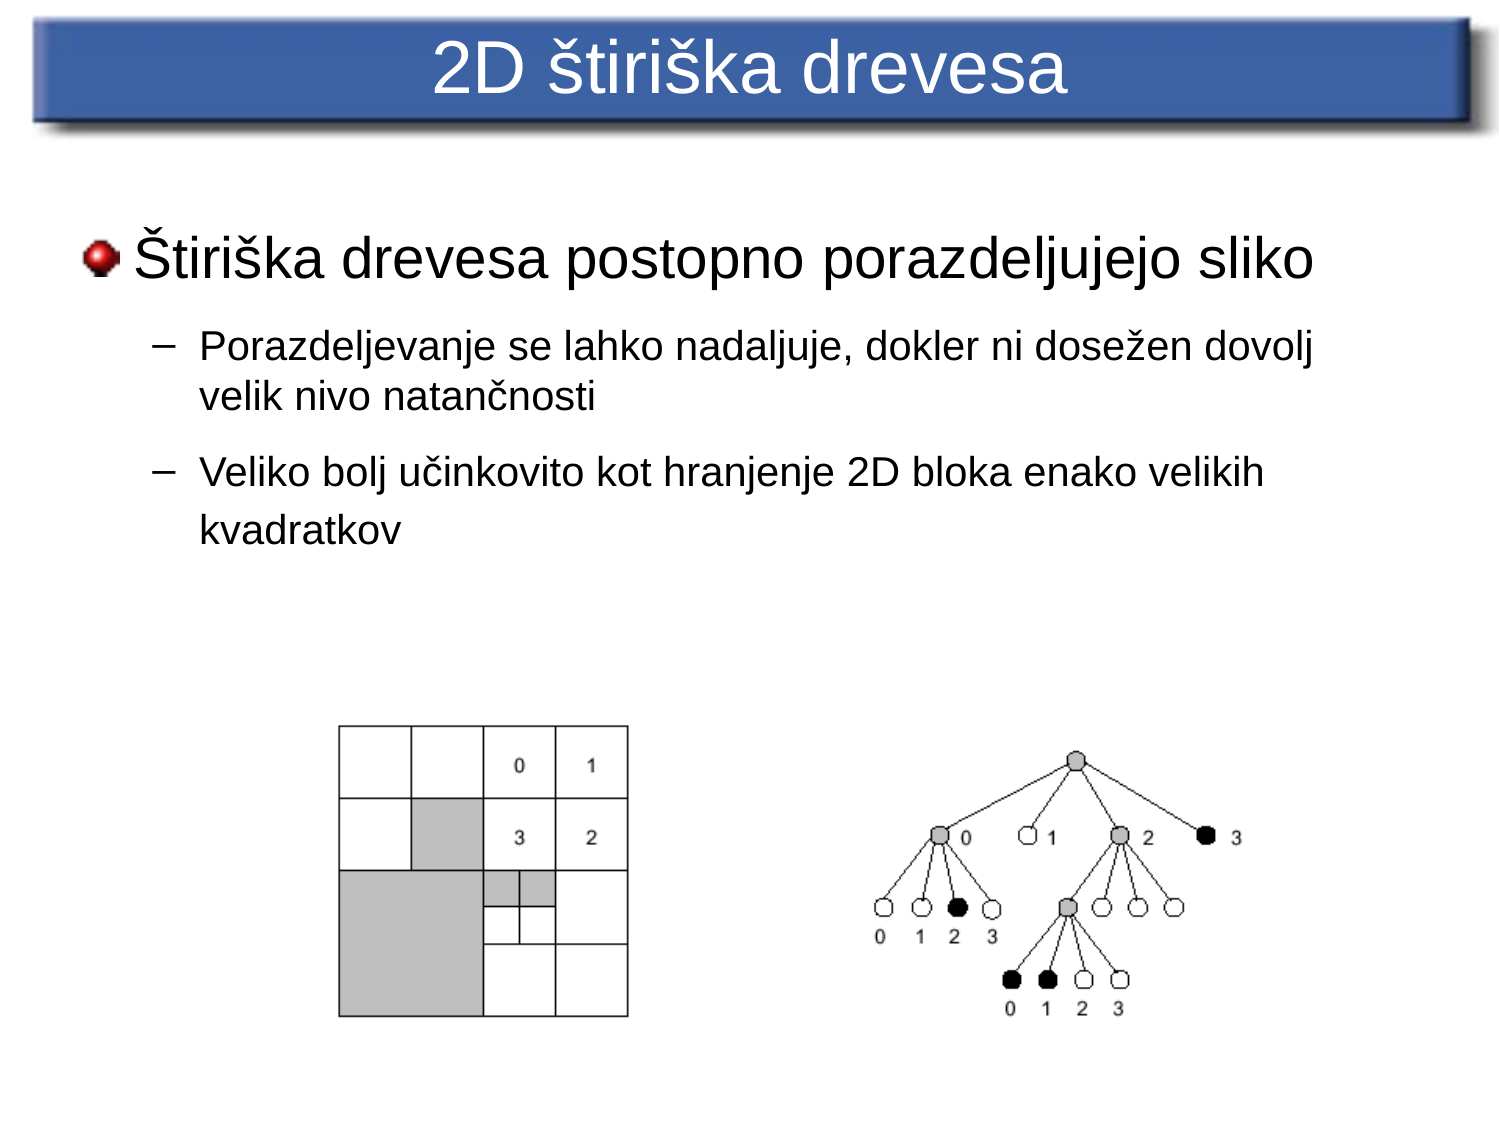

# 2D štiriška drevesa
Štiriška drevesa postopno porazdeljujejo sliko
Porazdeljevanje se lahko nadaljuje, dokler ni dosežen dovolj velik nivo natančnosti
Veliko bolj učinkovito kot hranjenje 2D bloka enako velikih kvadratkov